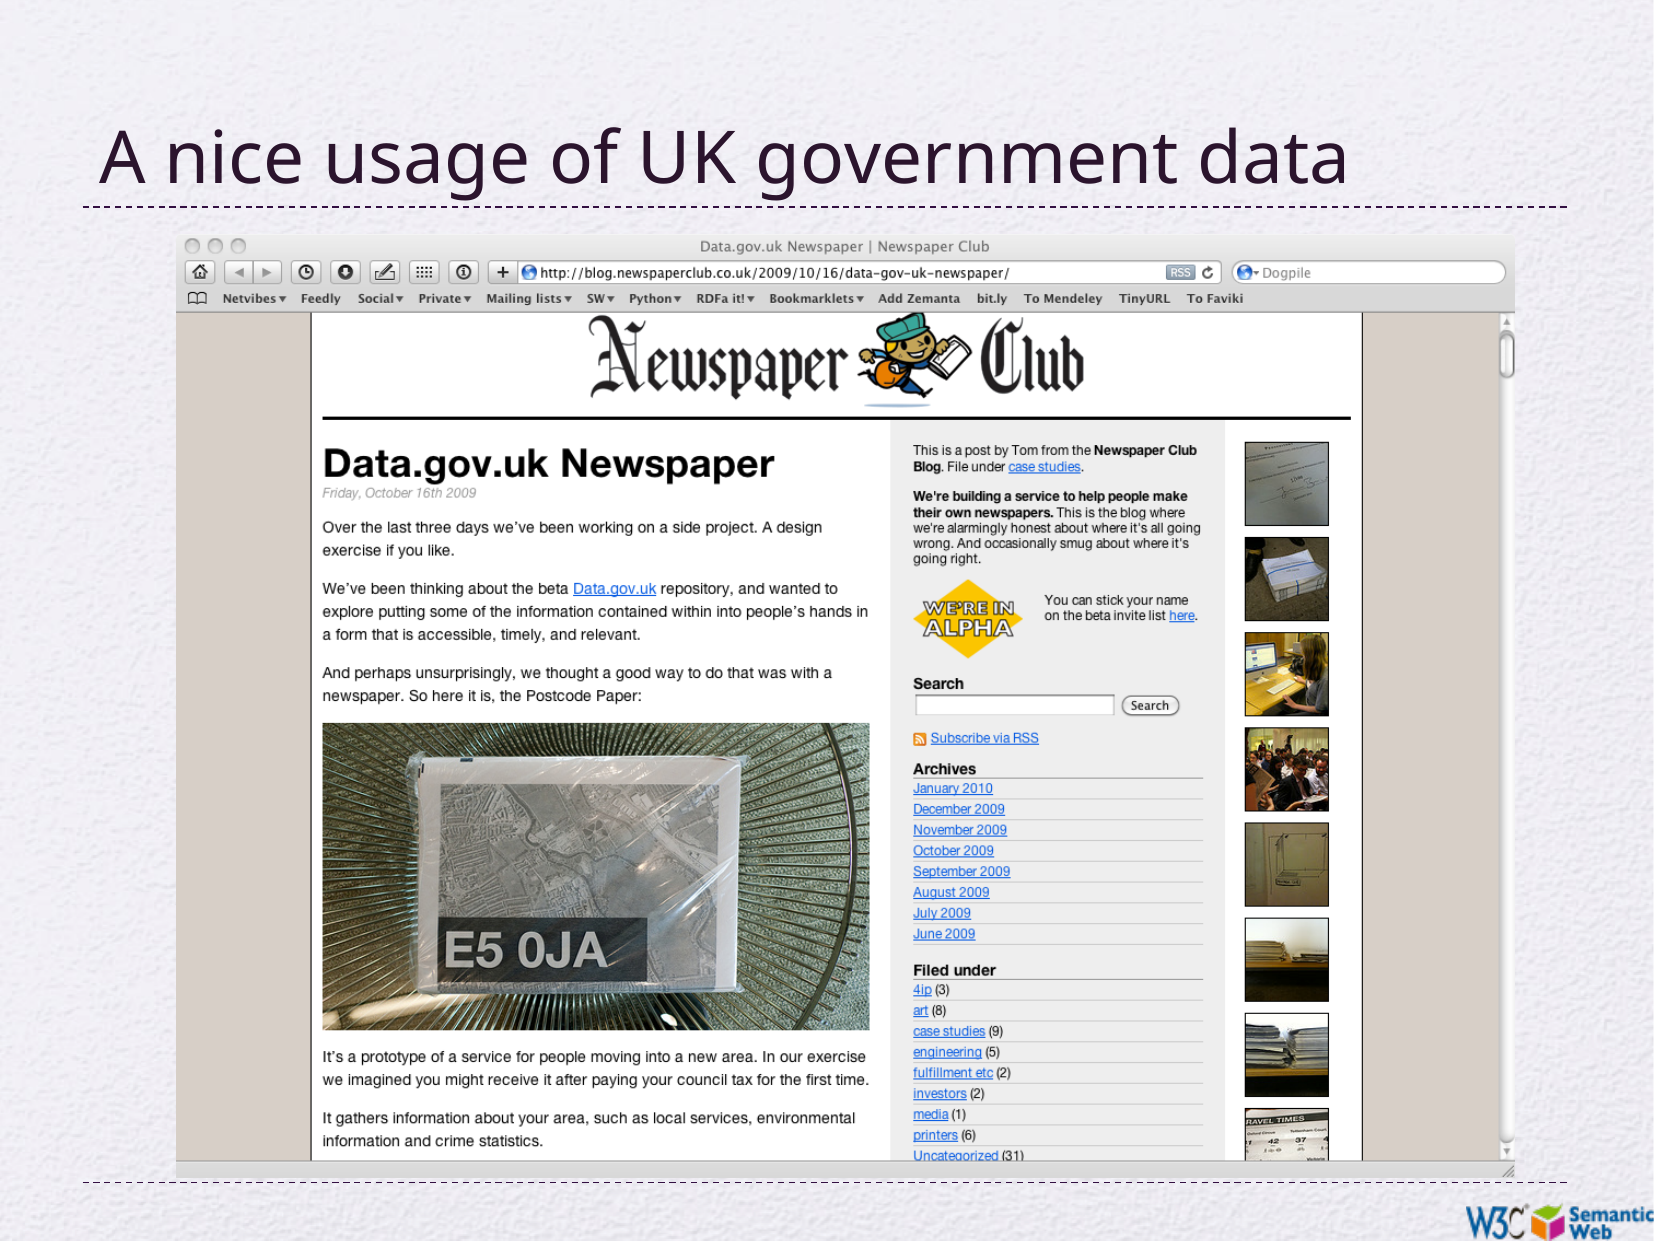

# A nice usage of UK government data